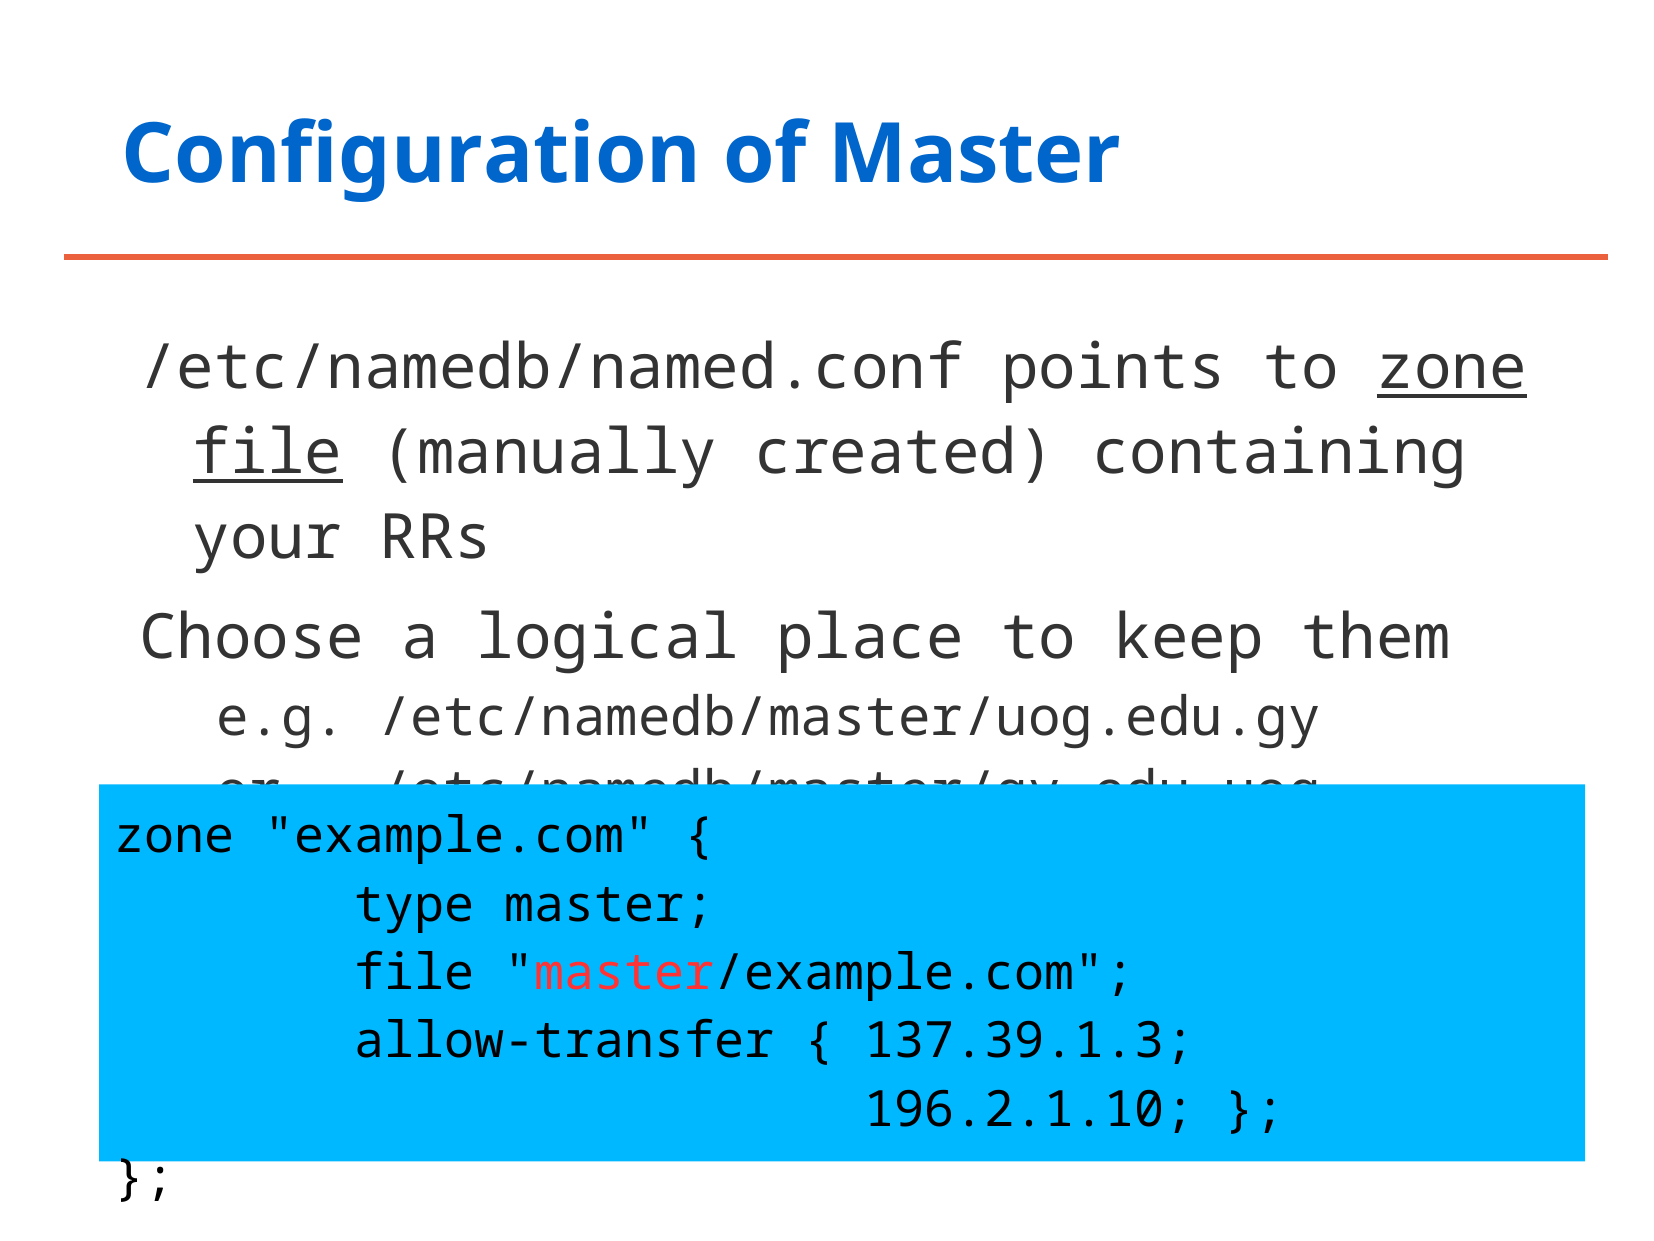

# Configuration of Master
/etc/namedb/named.conf points to zone file (manually created) containing your RRs
Choose a logical place to keep them
e.g. /etc/namedb/master/uog.edu.gy
or /etc/namedb/master/gy.edu.uog
zone "example.com" {
 type master;
 file "master/example.com";
 allow-transfer { 137.39.1.3;
 196.2.1.10; };
};